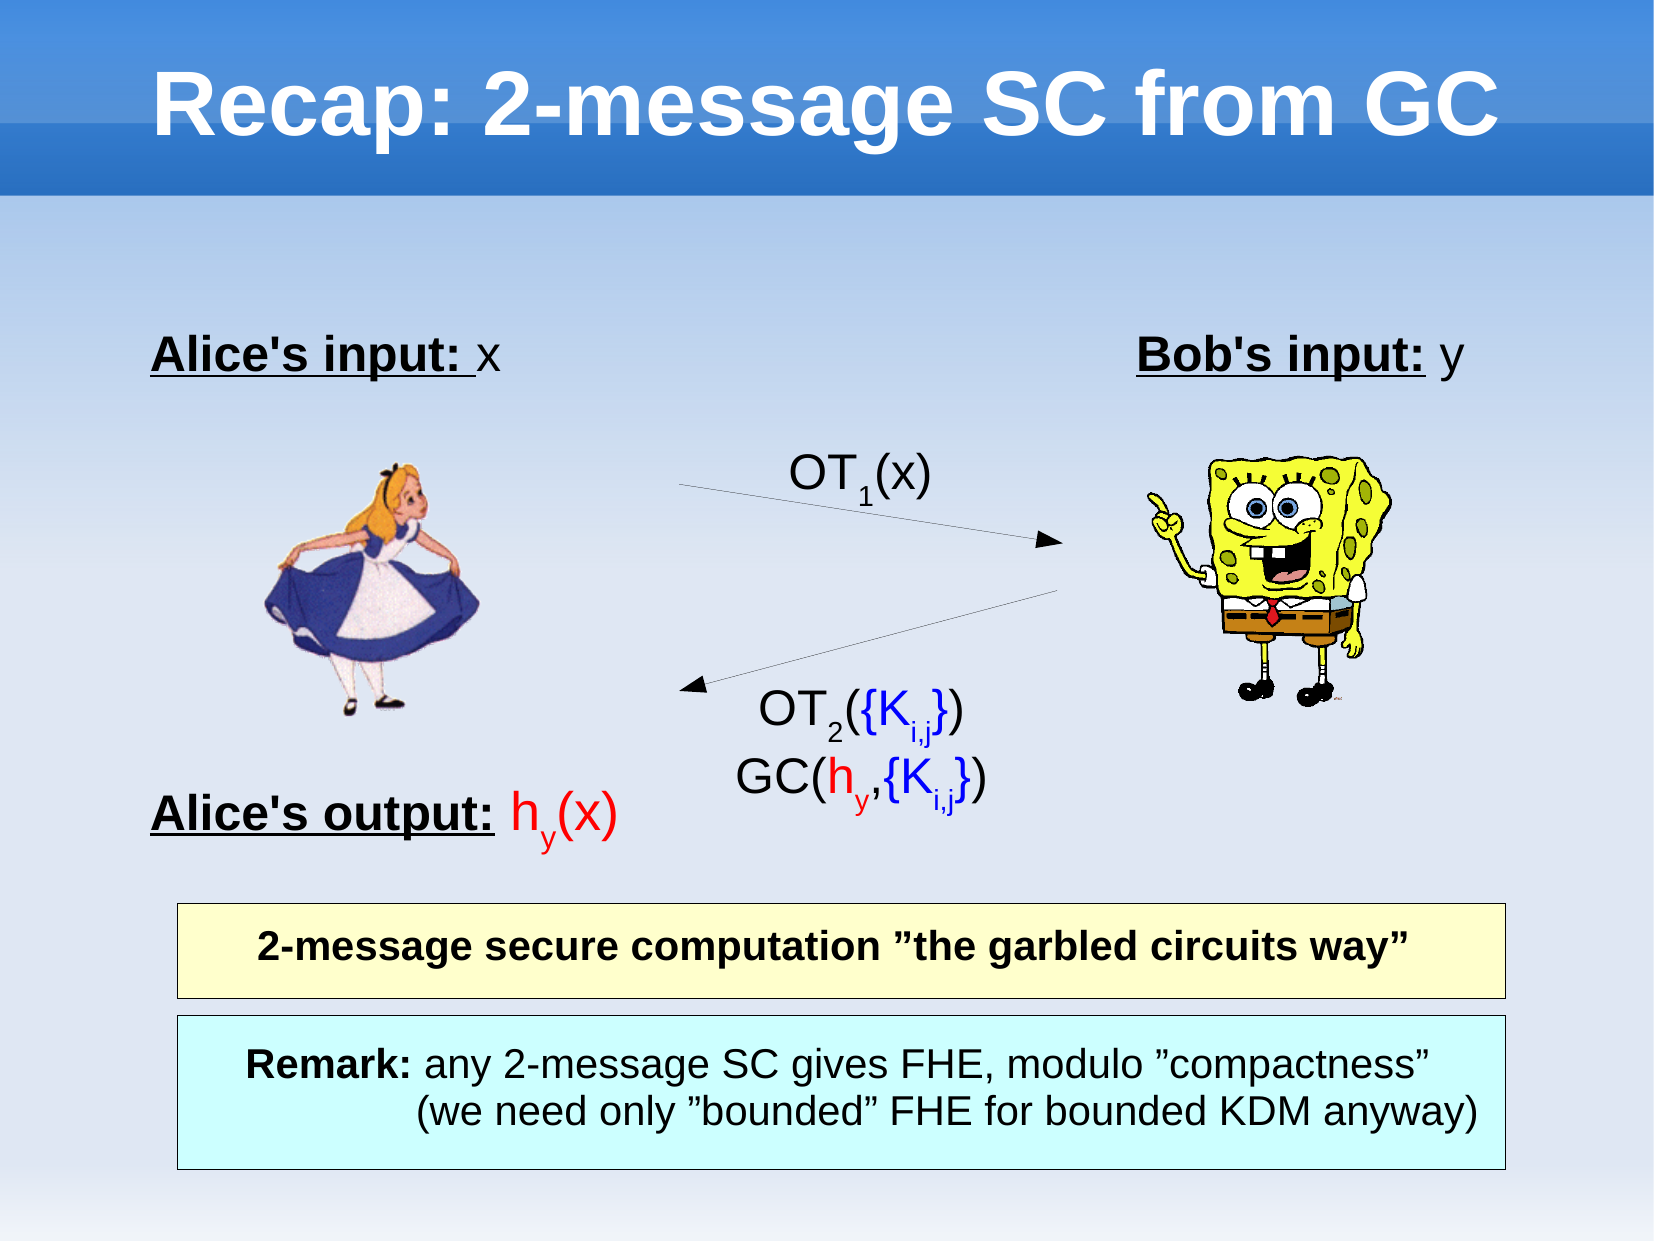

# Recap: 2-message SC from GC
Alice's input: x
Alice's output: hy(x)
Bob's input: y
OT1(x)
OT2({Ki,j})
GC(hy,{Ki,j})
2-message secure computation ”the garbled circuits way”
Remark: any 2-message SC gives FHE, modulo ”compactness”
		 (we need only ”bounded” FHE for bounded KDM anyway)